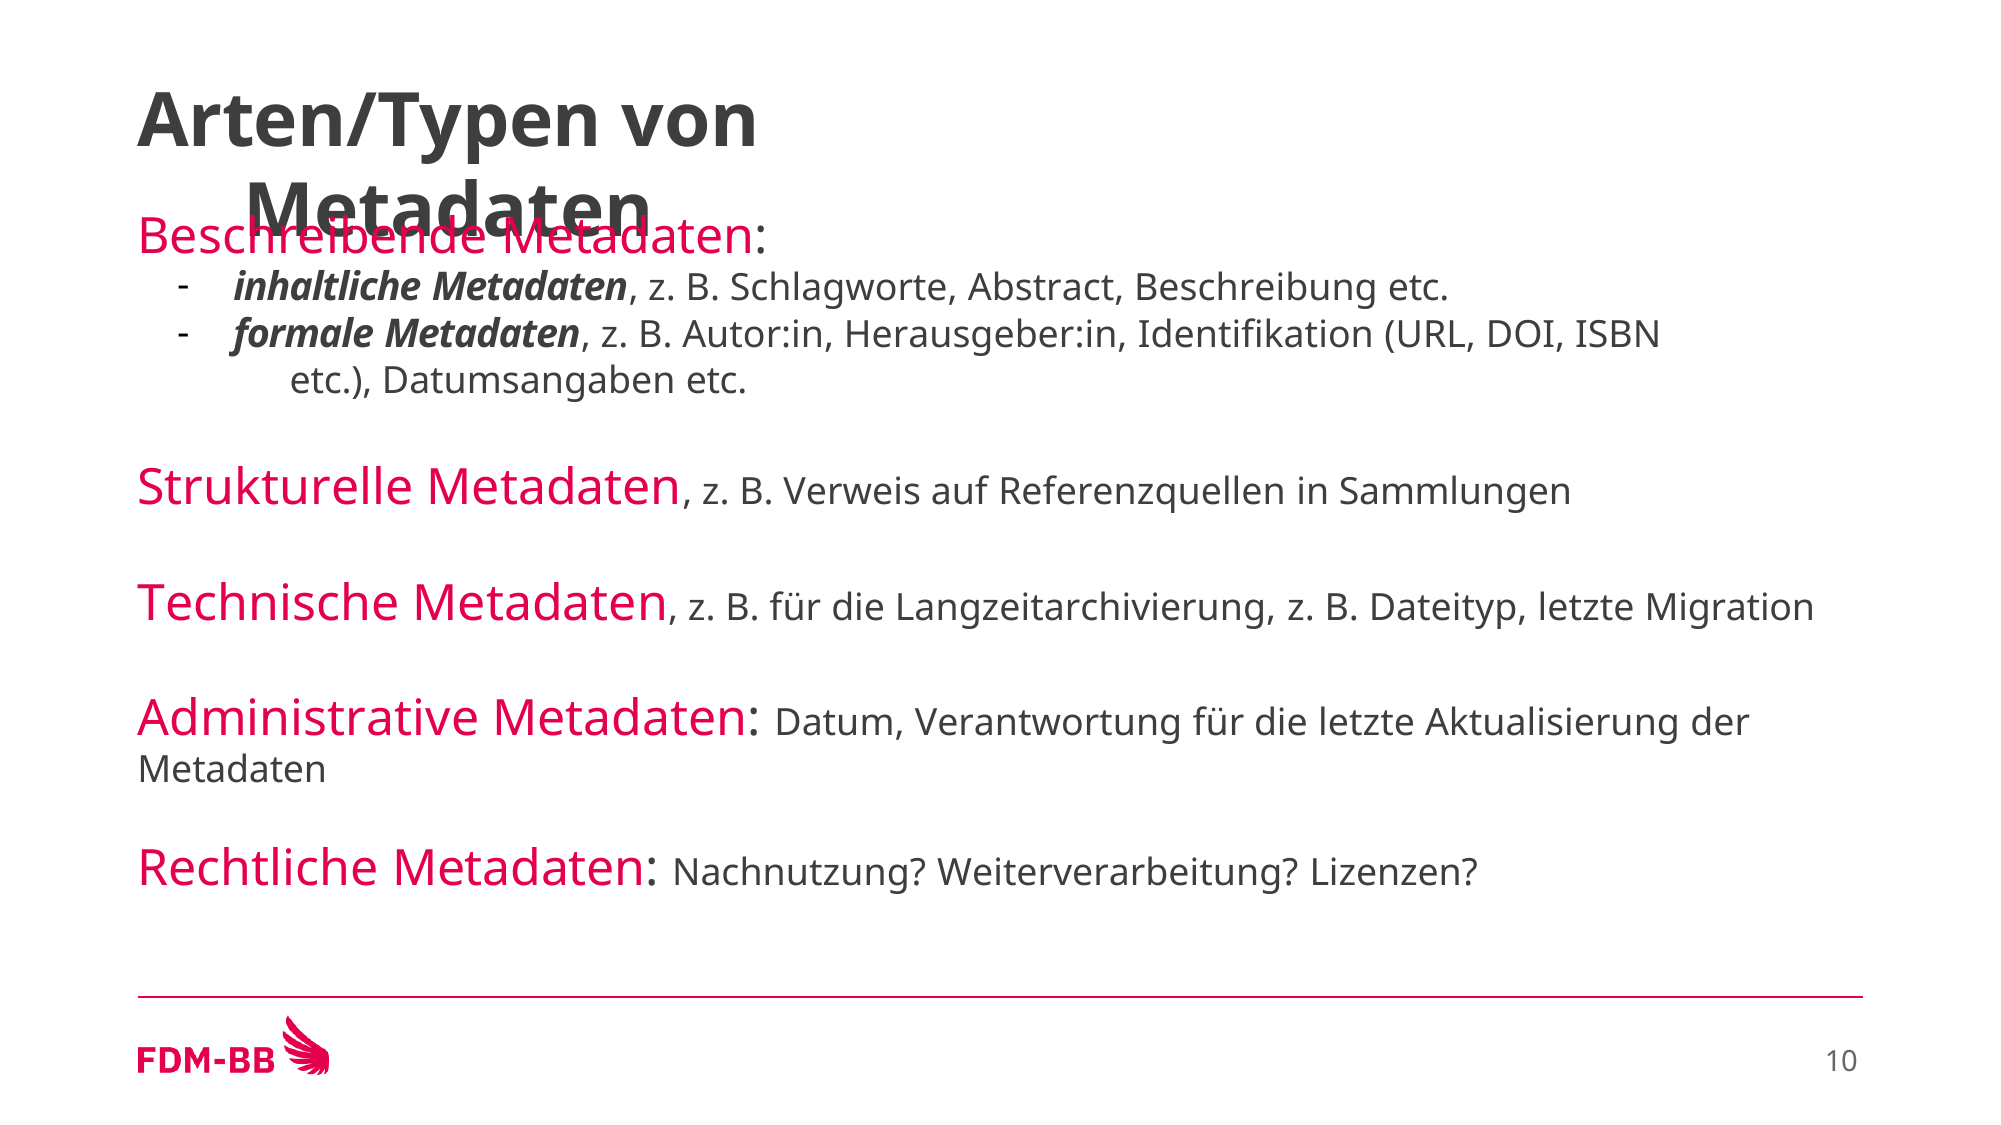

# Arten/Typen von Metadaten
Beschreibende Metadaten:
inhaltliche Metadaten, z. B. Schlagworte, Abstract, Beschreibung etc.
formale Metadaten, z. B. Autor:in, Herausgeber:in, Identifikation (URL, DOI, ISBN etc.), Datumsangaben etc.
Strukturelle Metadaten, z. B. Verweis auf Referenzquellen in Sammlungen
Technische Metadaten, z. B. für die Langzeitarchivierung, z. B. Dateityp, letzte Migration
Administrative Metadaten: Datum, Verantwortung für die letzte Aktualisierung der Metadaten
Rechtliche Metadaten: Nachnutzung? Weiterverarbeitung? Lizenzen?
10